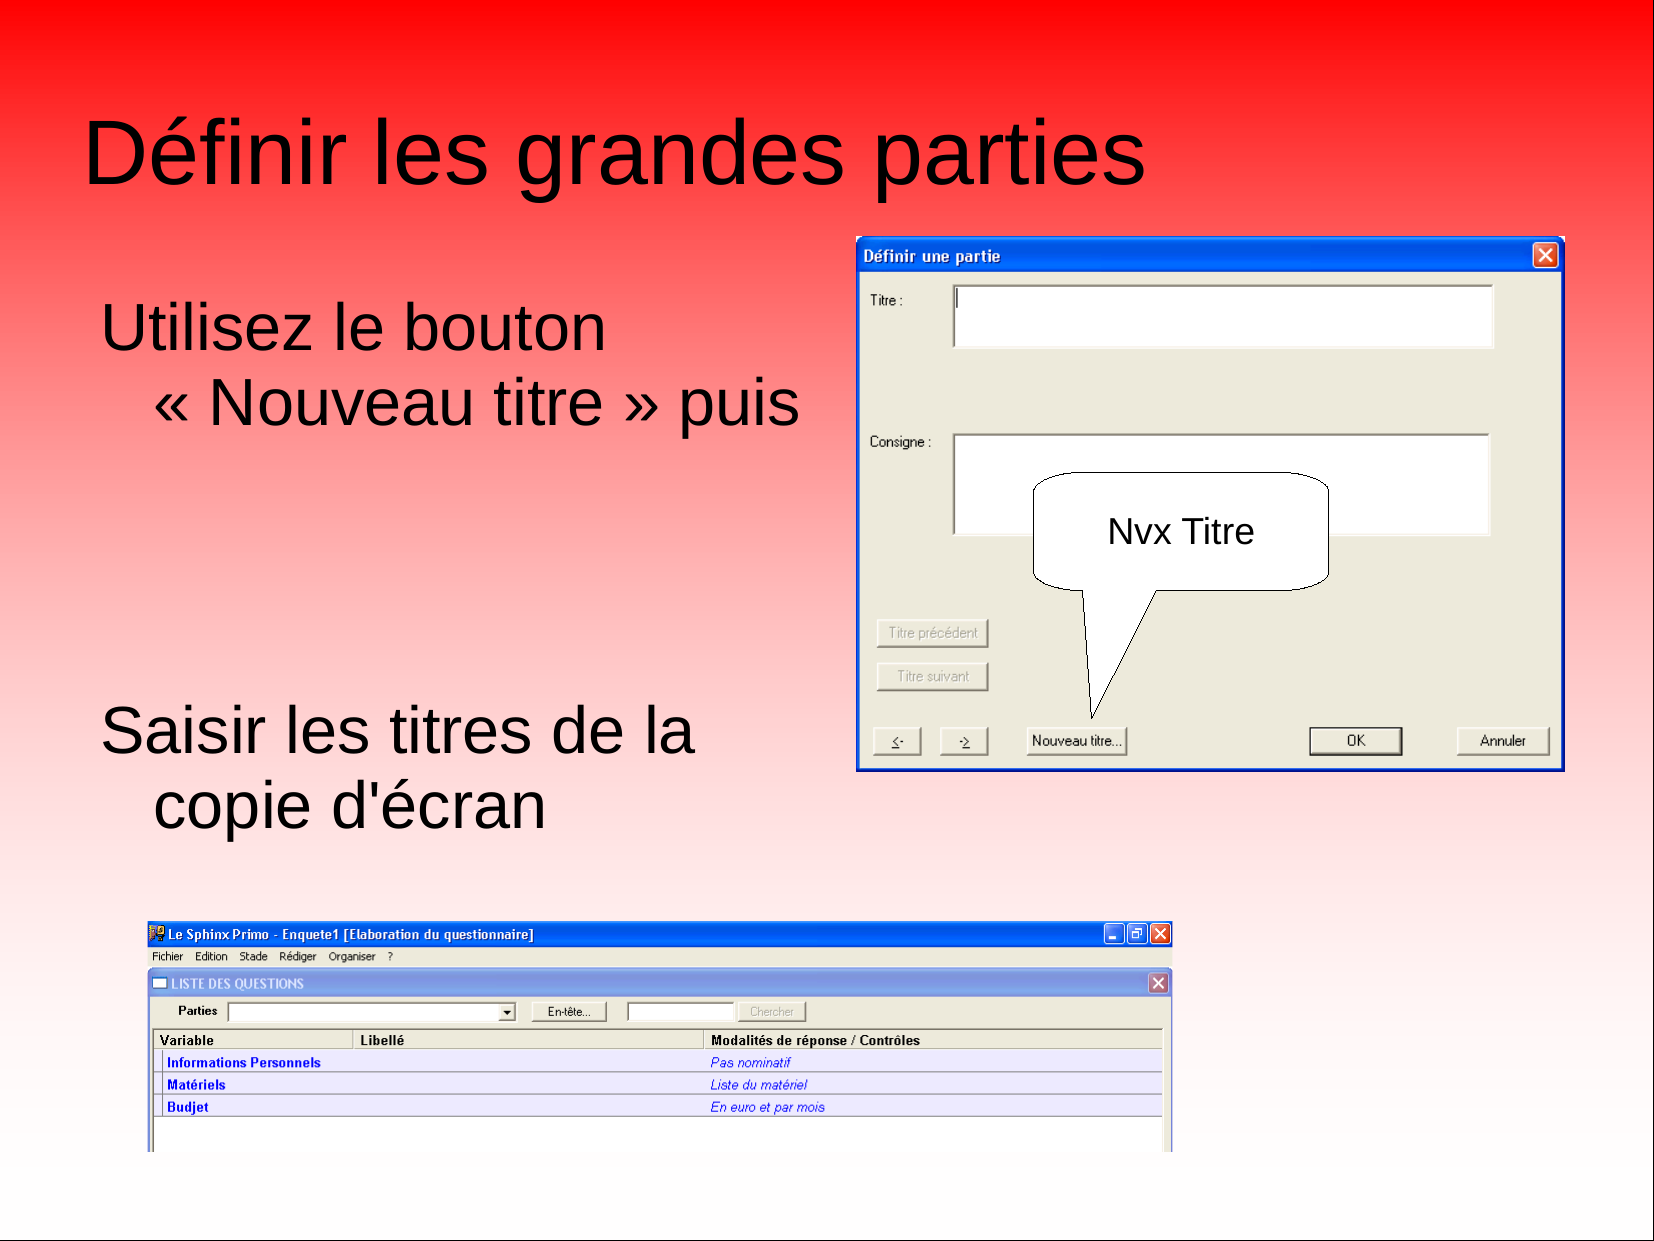

# Définir les grandes parties
Utilisez le bouton « Nouveau titre » puis
Saisir les titres de la copie d'écran
Nvx Titre